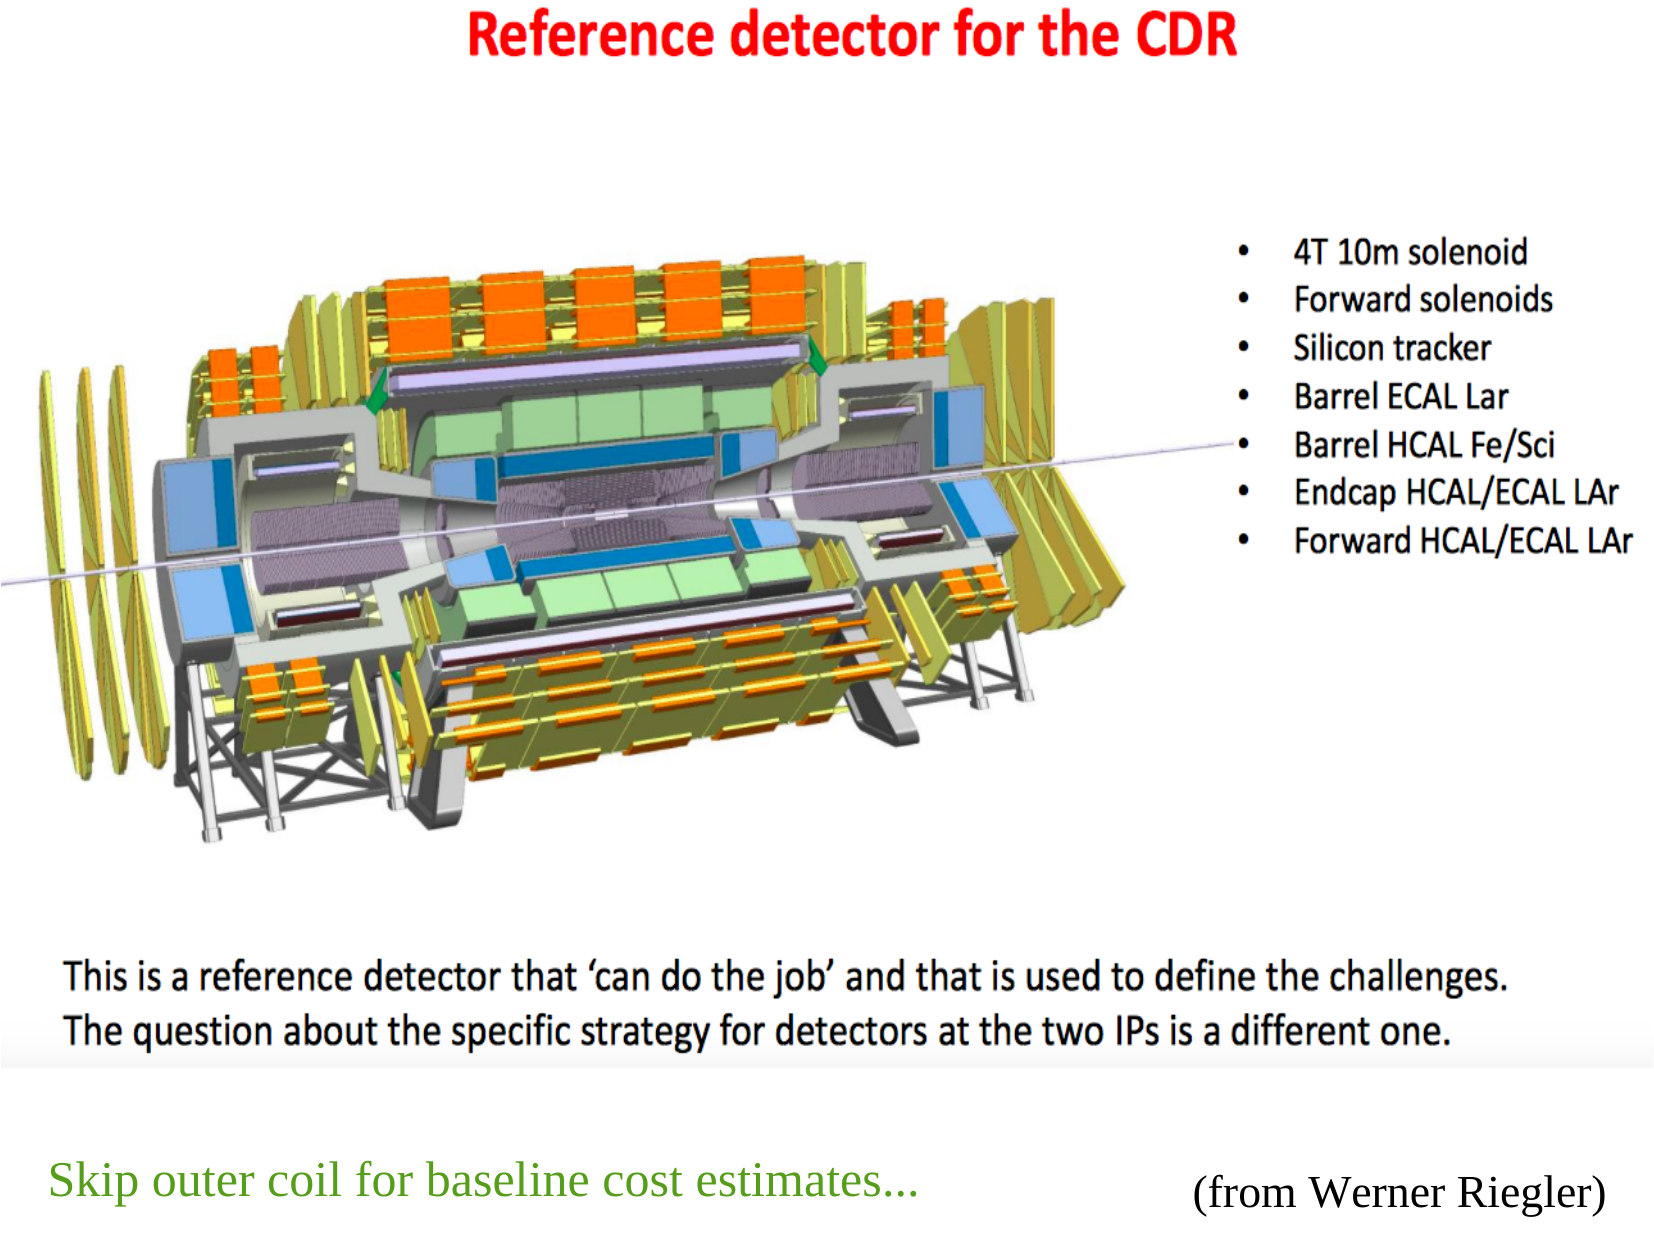

Skip outer coil for baseline cost estimates...
(from Werner Riegler)